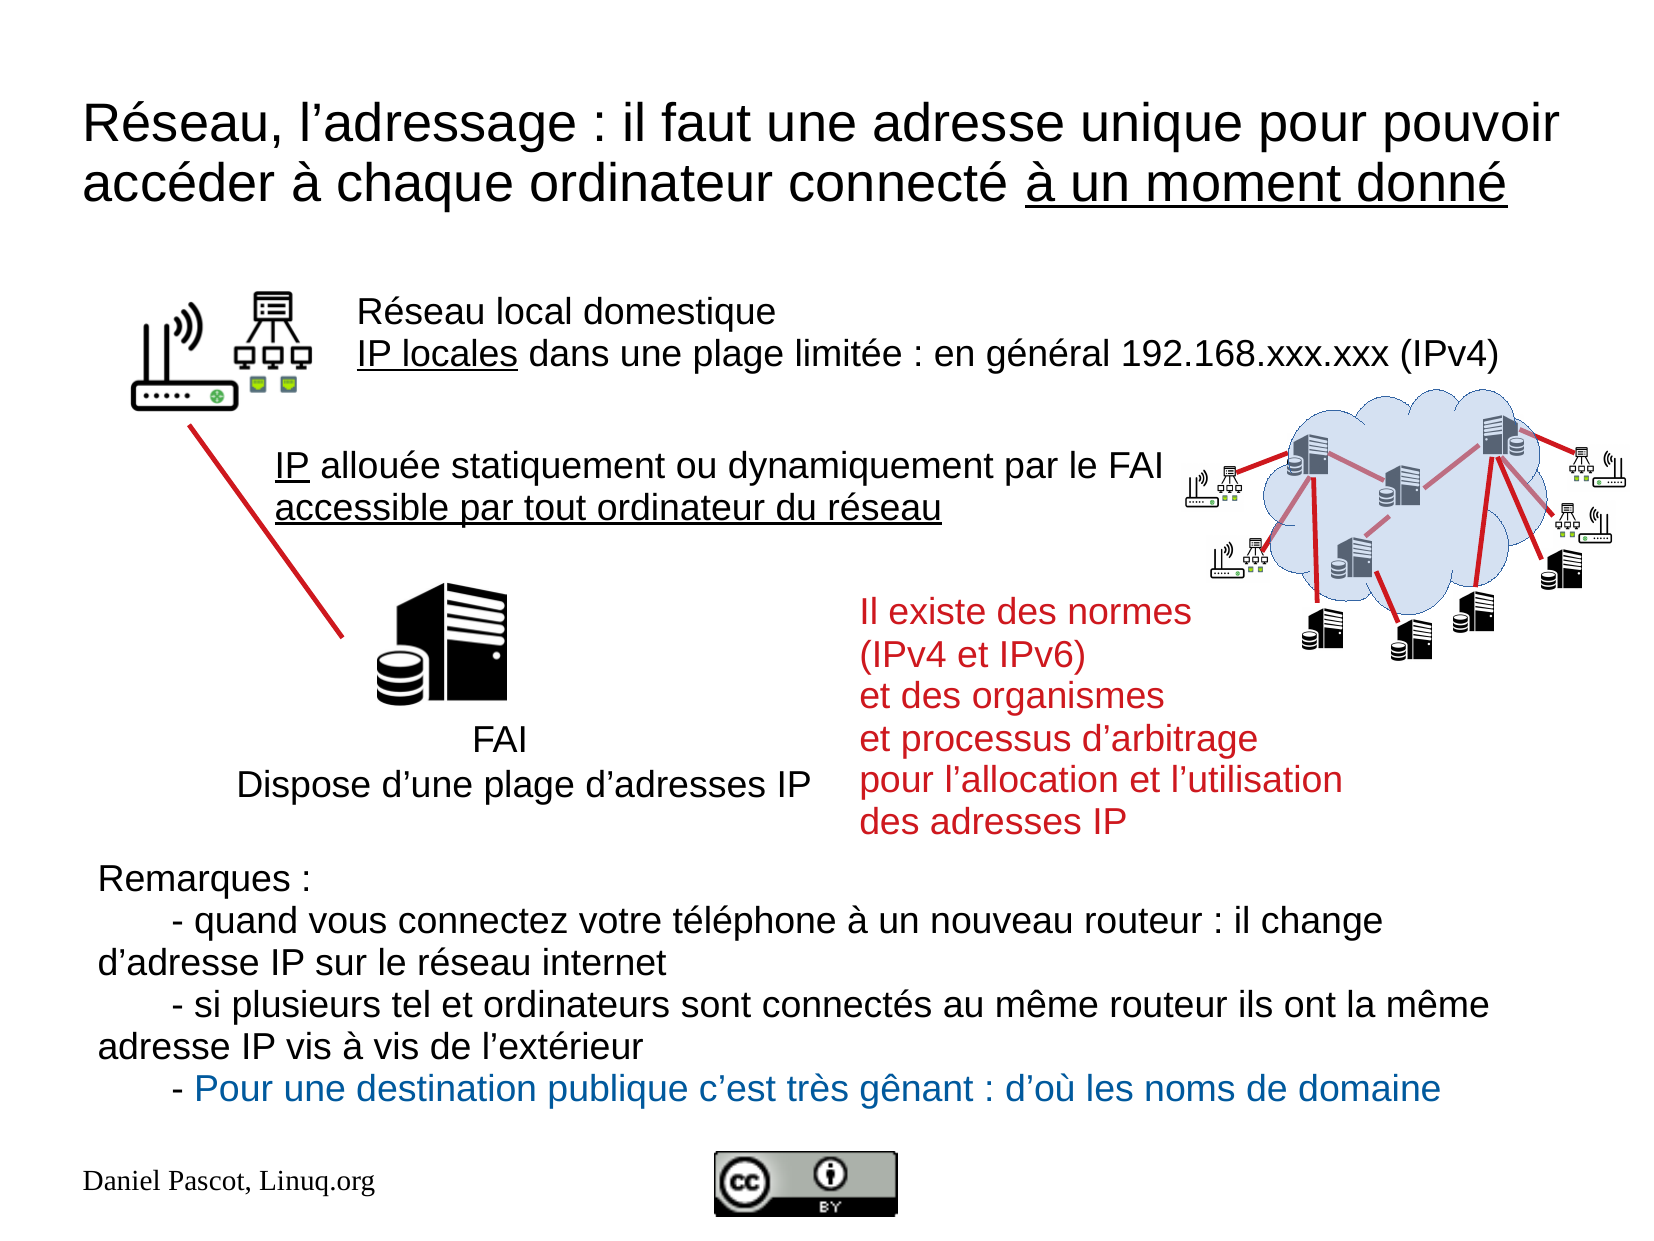

# Réseau, l’adressage : il faut une adresse unique pour pouvoir accéder à chaque ordinateur connecté à un moment donné
Réseau local domestique
IP locales dans une plage limitée : en général 192.168.xxx.xxx (IPv4)
IP allouée statiquement ou dynamiquement par le FAI
accessible par tout ordinateur du réseau
Il existe des normes
(IPv4 et IPv6)
et des organismes
et processus d’arbitrage
pour l’allocation et l’utilisation
des adresses IP
FAI
Dispose d’une plage d’adresses IP
Remarques :
	- quand vous connectez votre téléphone à un nouveau routeur : il change d’adresse IP sur le réseau internet
	- si plusieurs tel et ordinateurs sont connectés au même routeur ils ont la même adresse IP vis à vis de l’extérieur
	- Pour une destination publique c’est très gênant : d’où les noms de domaine